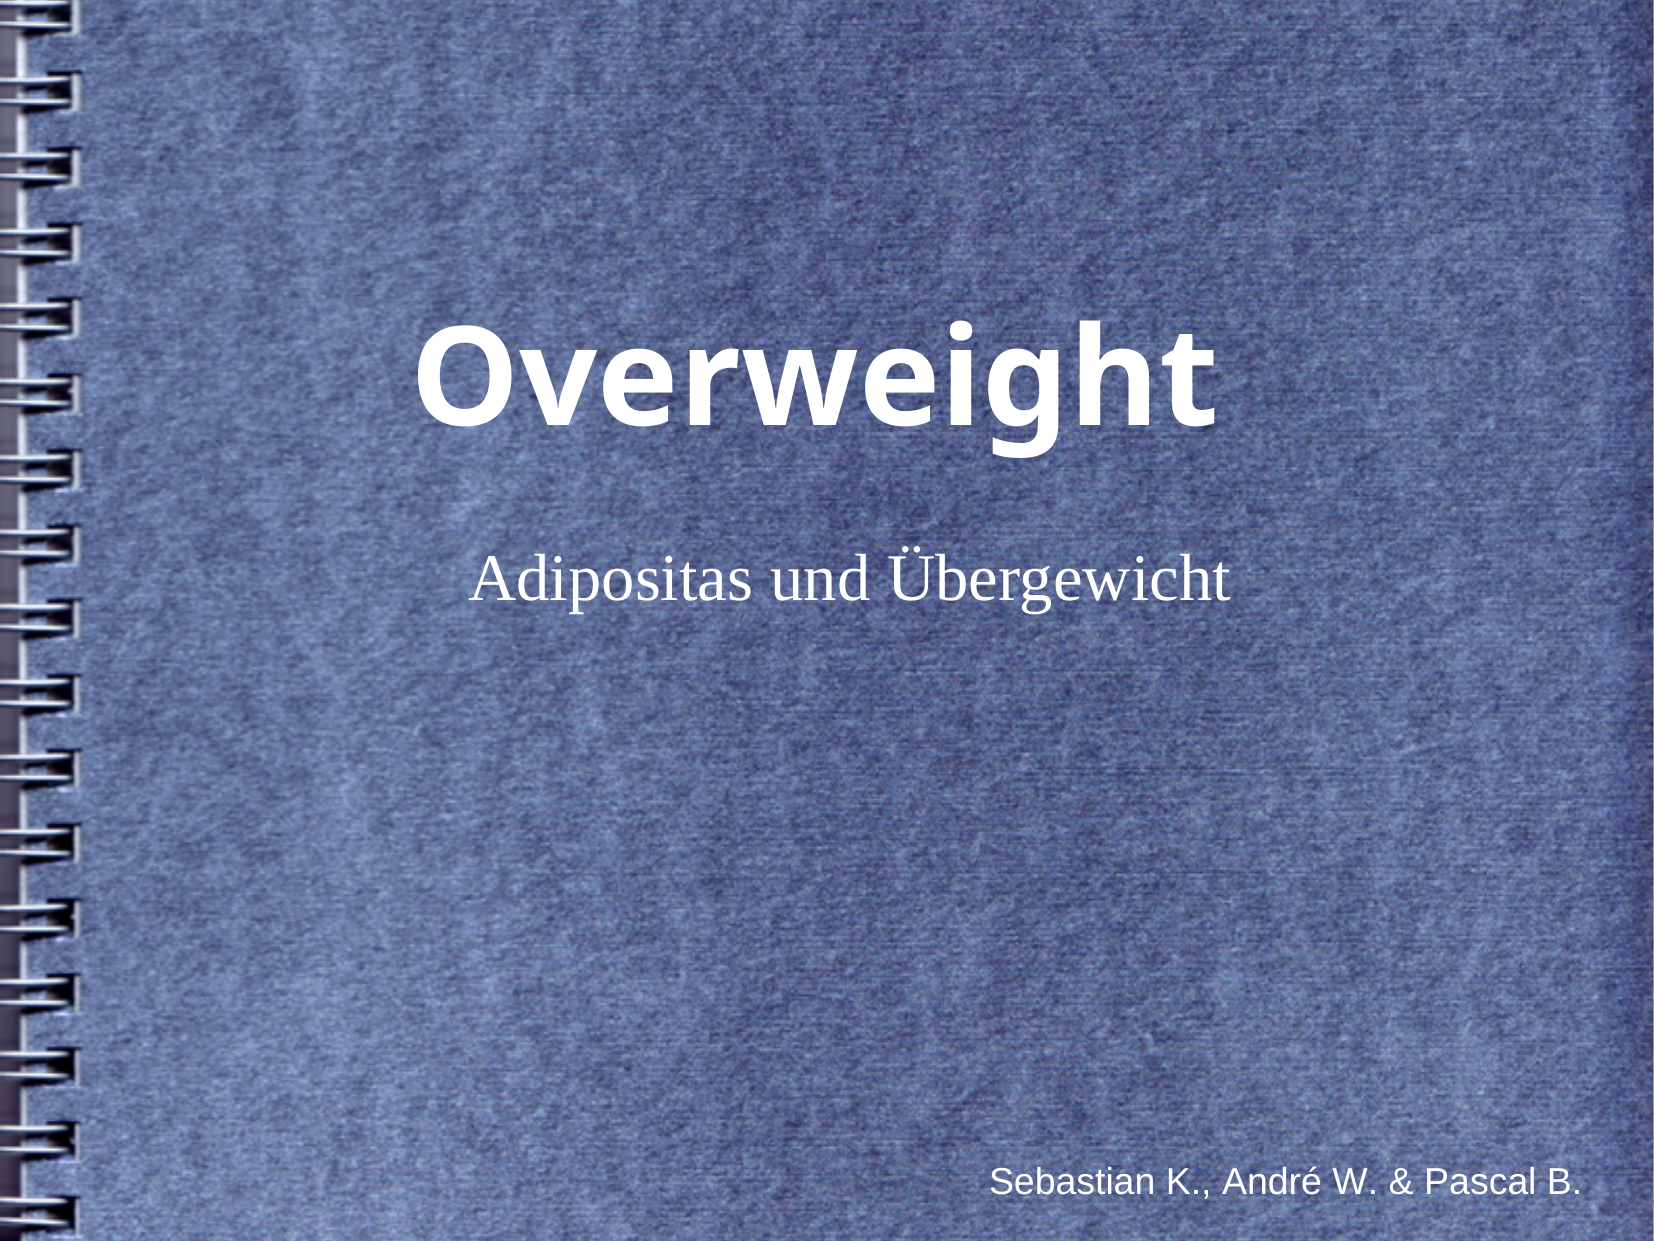

# Overweight
Adipositas und Übergewicht
Sebastian K., André W. & Pascal B.